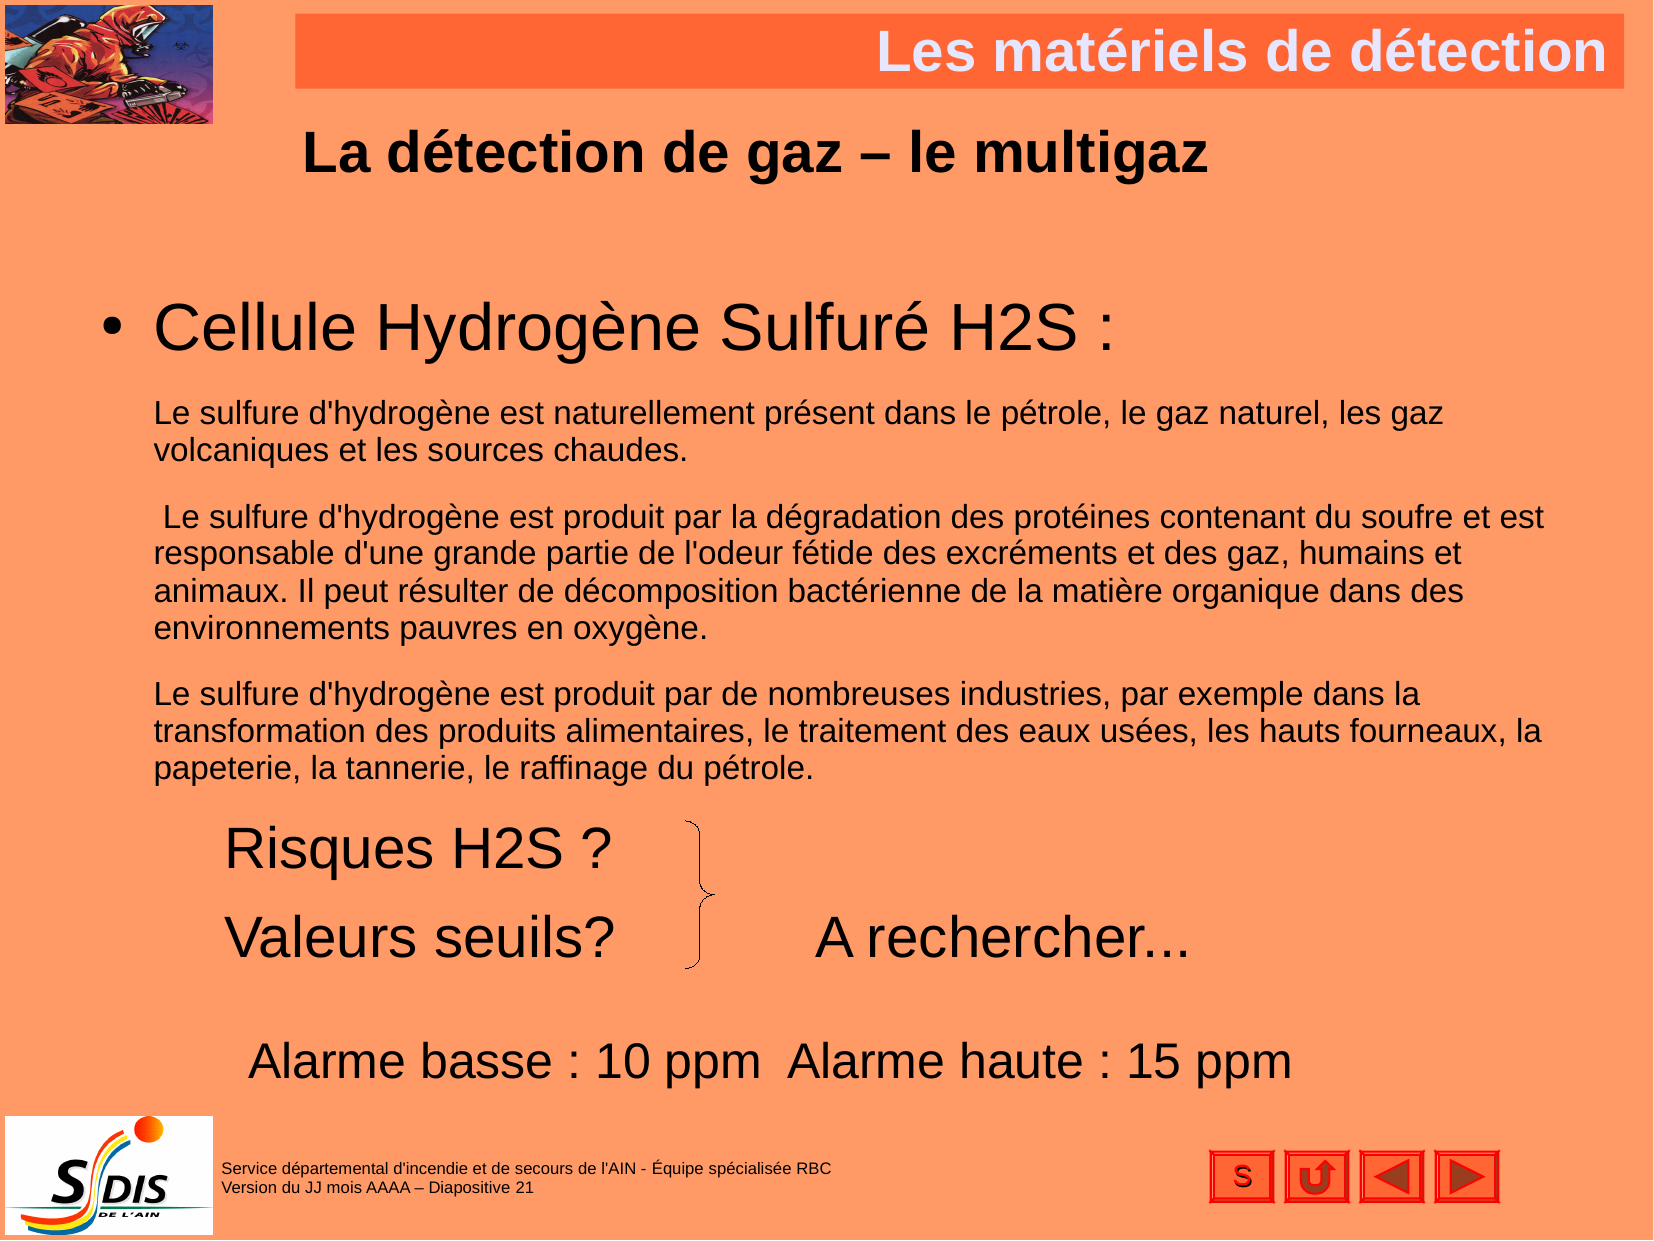

Les matériels de détection
La détection de gaz – le multigaz
# Cellule Hydrogène Sulfuré H2S :
Le sulfure d'hydrogène est naturellement présent dans le pétrole, le gaz naturel, les gaz volcaniques et les sources chaudes.
 Le sulfure d'hydrogène est produit par la dégradation des protéines contenant du soufre et est responsable d'une grande partie de l'odeur fétide des excréments et des gaz, humains et animaux. Il peut résulter de décomposition bactérienne de la matière organique dans des environnements pauvres en oxygène.
Le sulfure d'hydrogène est produit par de nombreuses industries, par exemple dans la transformation des produits alimentaires, le traitement des eaux usées, les hauts fourneaux, la papeterie, la tannerie, le raffinage du pétrole.
Risques H2S ?
Valeurs seuils? 			A rechercher...
Alarme basse : 10 ppm Alarme haute : 15 ppm